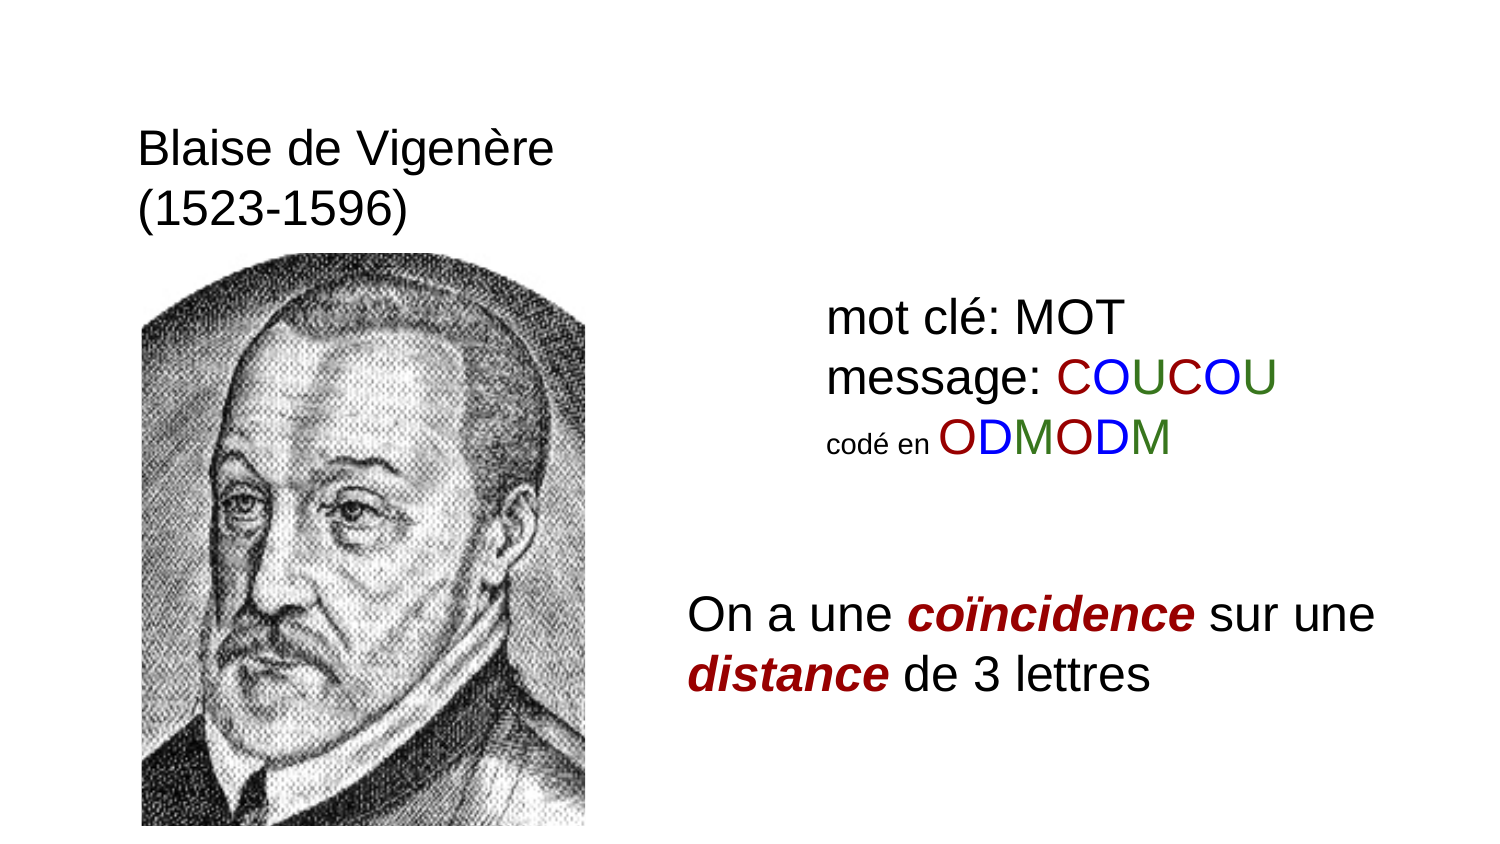

Blaise de Vigenère
(1523-1596)
mot clé: MOT
message: COUCOU
codé en ODMODM
On a une coïncidence sur une distance de 3 lettres